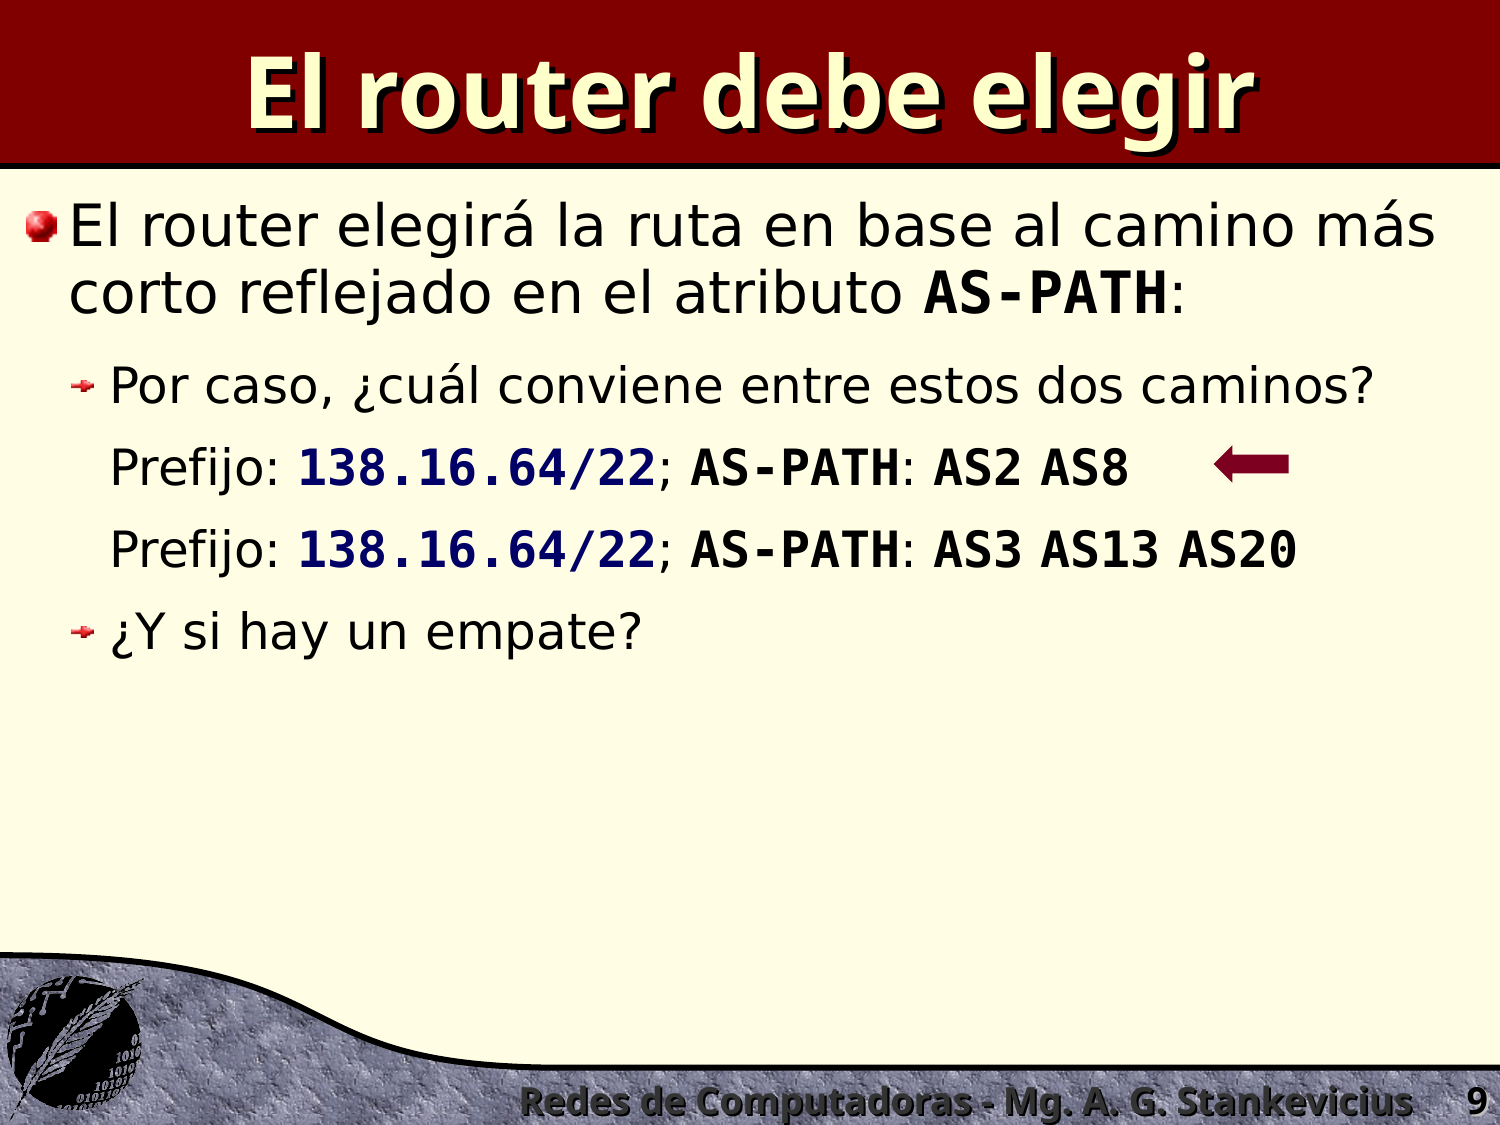

# El router debe elegir
El router elegirá la ruta en base al camino más corto reflejado en el atributo AS-PATH:
Por caso, ¿cuál conviene entre estos dos caminos?
Prefijo: 138.16.64/22; AS-PATH: AS2 AS8
Prefijo: 138.16.64/22; AS-PATH: AS3 AS13 AS20
¿Y si hay un empate?
9